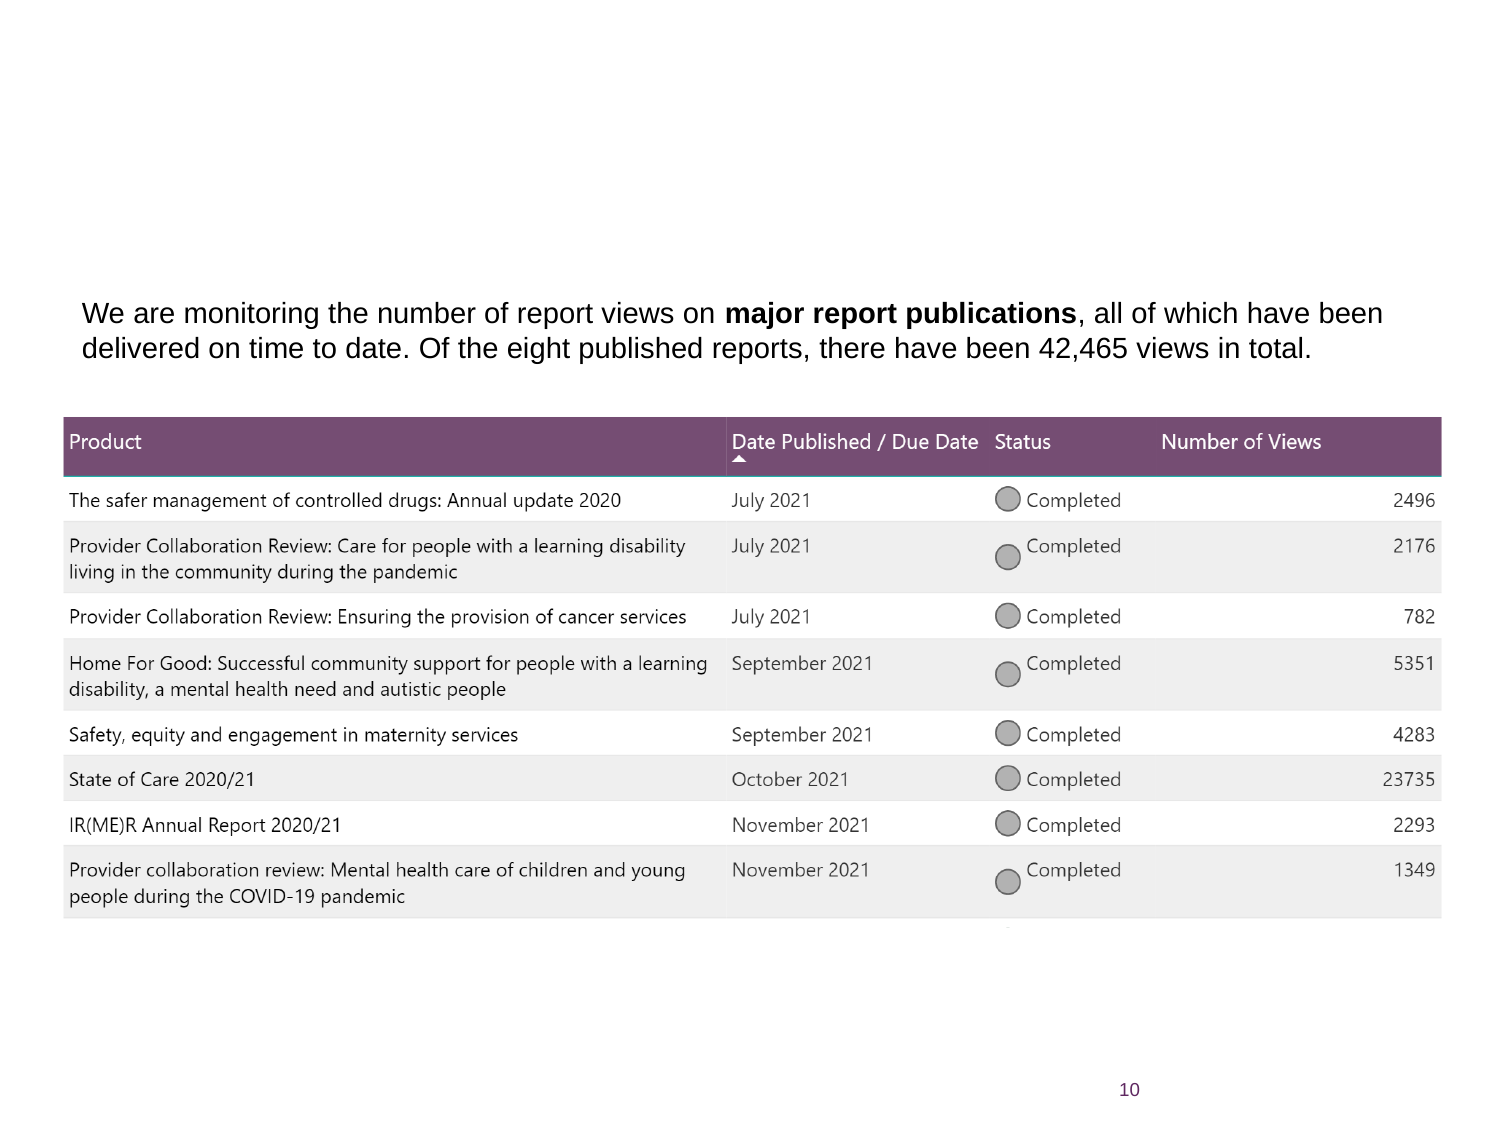

# Deliver key publications Monitor the number of people who access our major reports and publications through our website: unique page views for each product in the three months following publication.
We are monitoring the number of report views on major report publications, all of which have been delivered on time to date. Of the eight published reports, there have been 42,465 views in total.